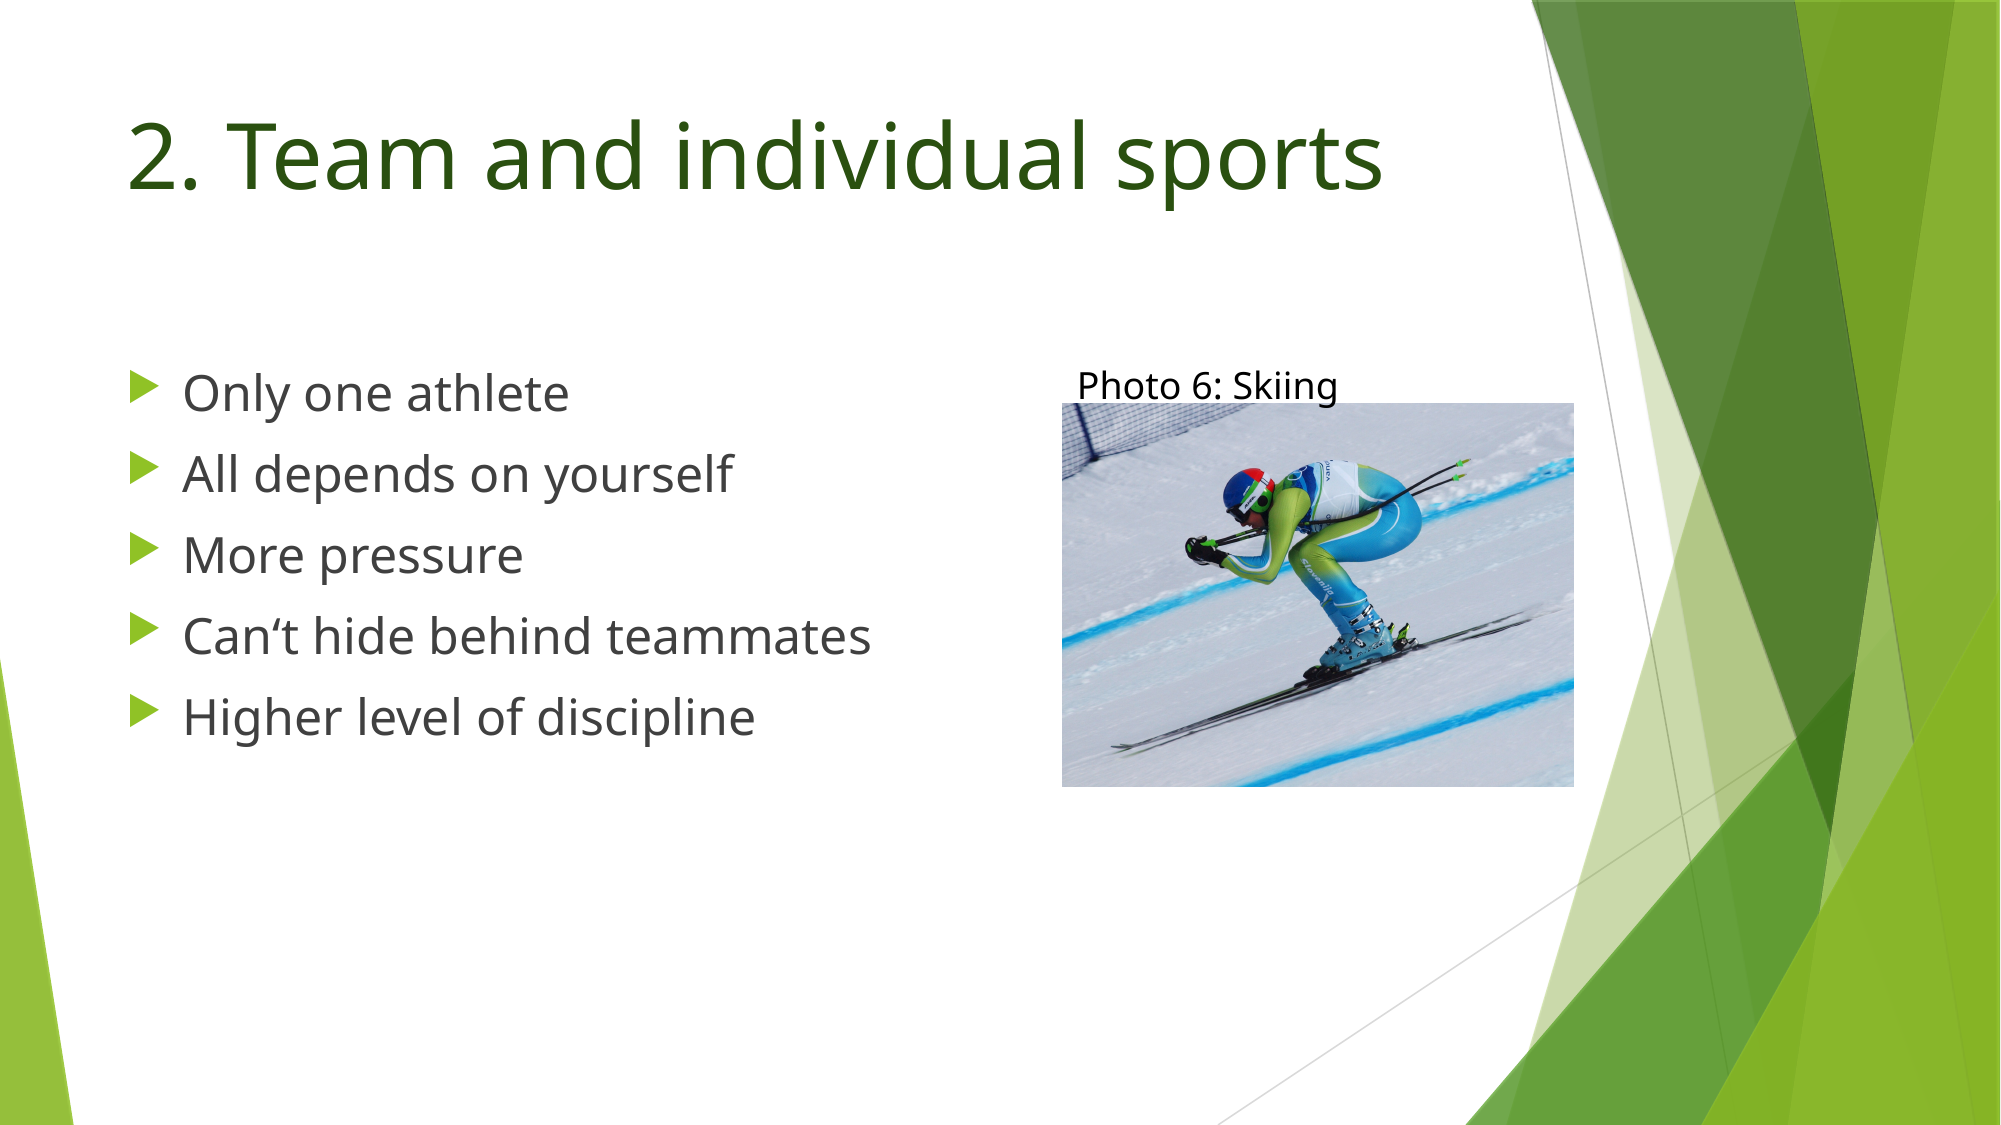

# 2. Team and individual sports
Only one athlete
All depends on yourself
More pressure
Can‘t hide behind teammates
Higher level of discipline
Photo 6: Skiing